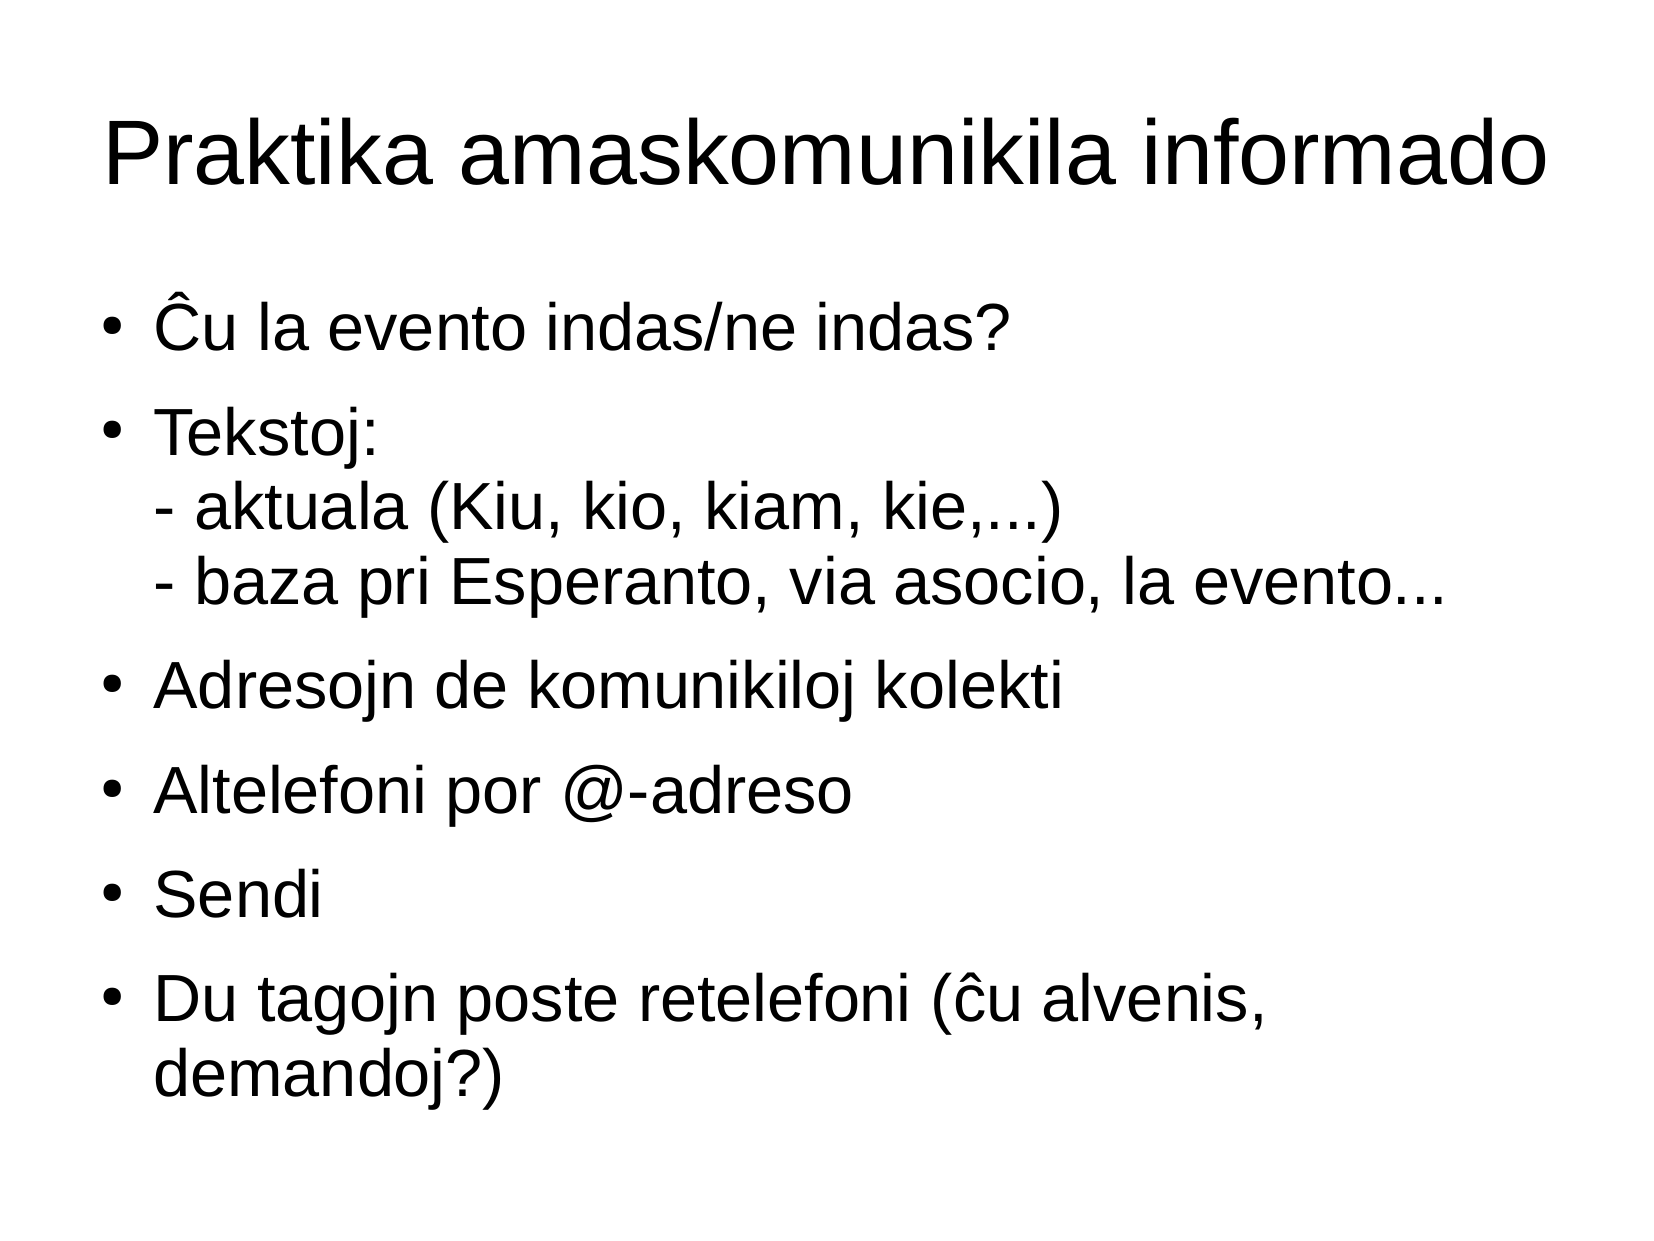

# Praktika amaskomunikila informado
Ĉu la evento indas/ne indas?
Tekstoj:
- aktuala (Kiu, kio, kiam, kie,...)
- baza pri Esperanto, via asocio, la evento...
Adresojn de komunikiloj kolekti
Altelefoni por @-adreso
Sendi
Du tagojn poste retelefoni (ĉu alvenis, demandoj?)